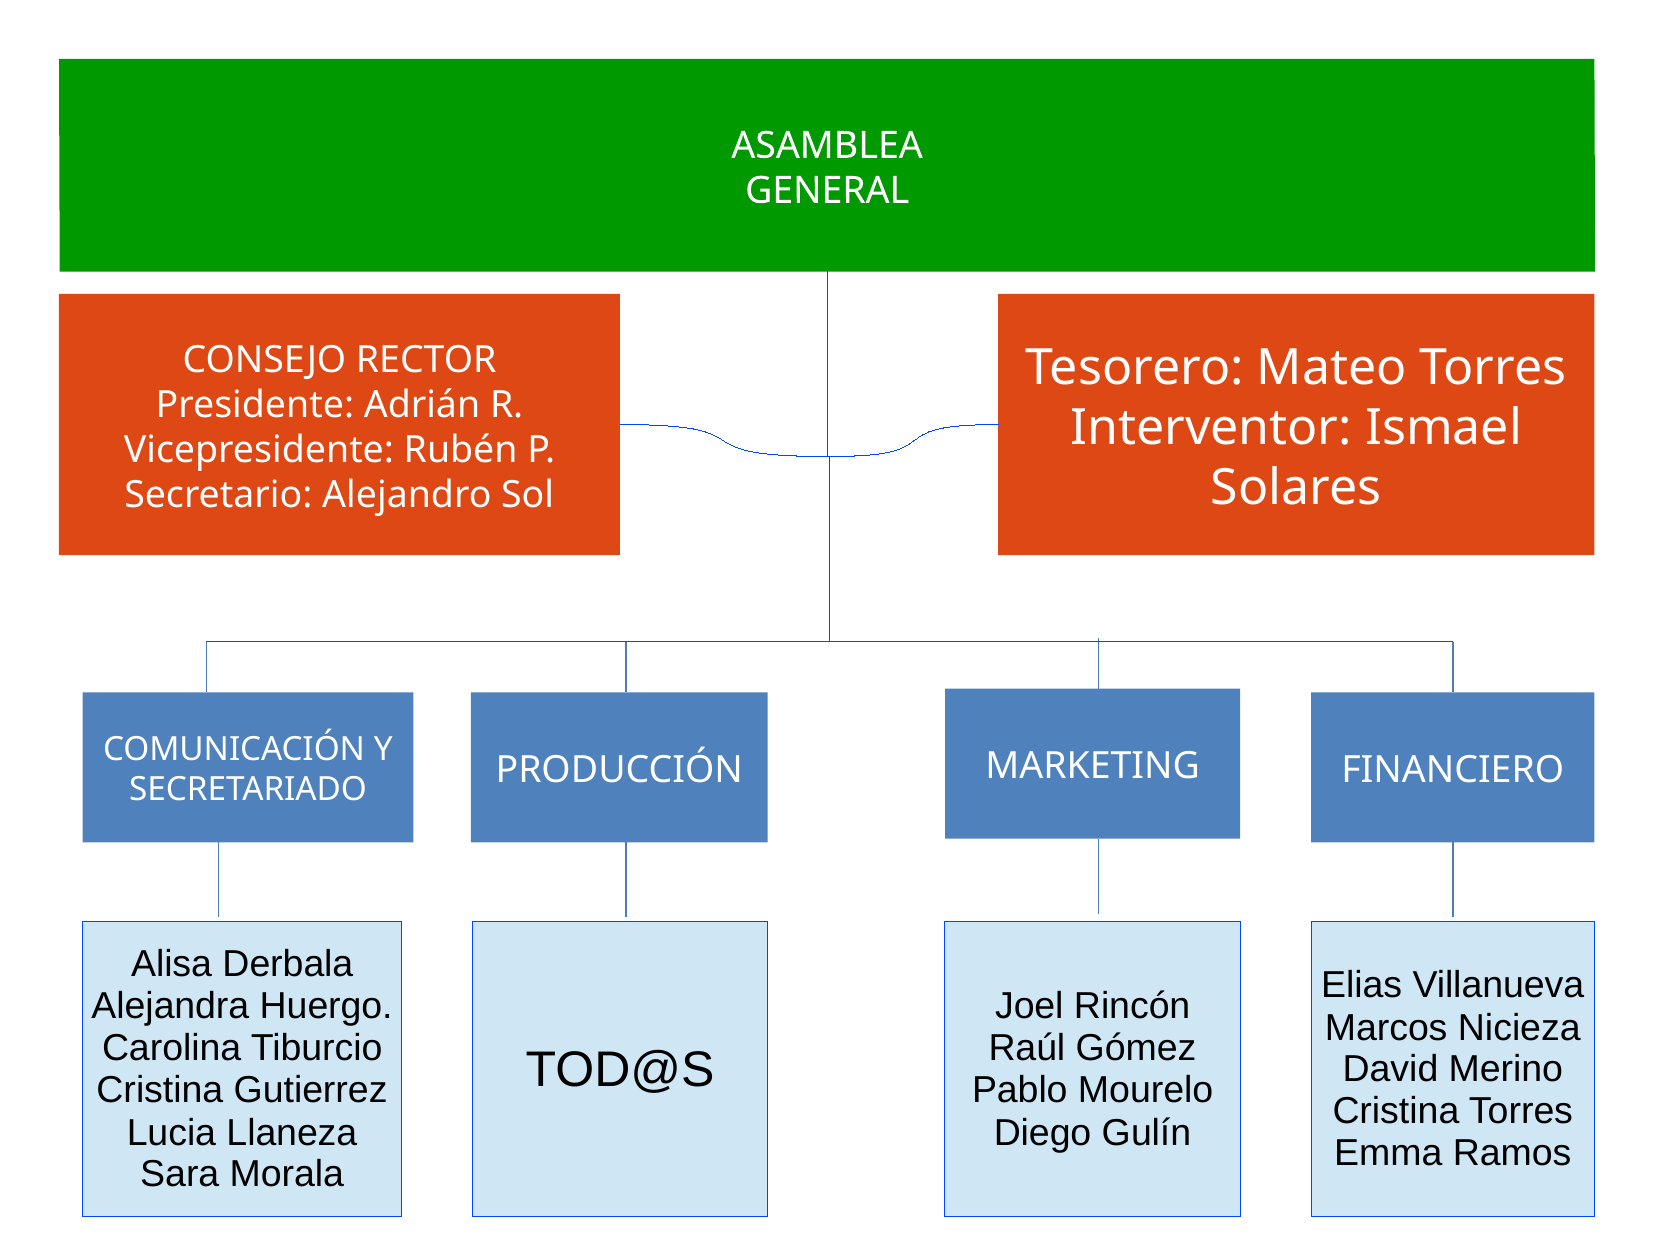

ASAMBLEA
GENERAL
CONSEJO RECTOR
Presidente: Adrián R.
Vicepresidente: Rubén P.
Secretario: Alejandro Sol
Tesorero: Mateo Torres
Interventor: Ismael Solares
MARKETING
COMUNICACIÓN Y SECRETARIADO
PRODUCCIÓN
FINANCIERO
Alisa Derbala
Alejandra Huergo.
Carolina Tiburcio
Cristina Gutierrez
Lucia Llaneza
Sara Morala
TOD@S
Joel Rincón
Raúl Gómez
Pablo Mourelo
Diego Gulín
Elias Villanueva
Marcos Nicieza
David Merino
Cristina Torres
Emma Ramos